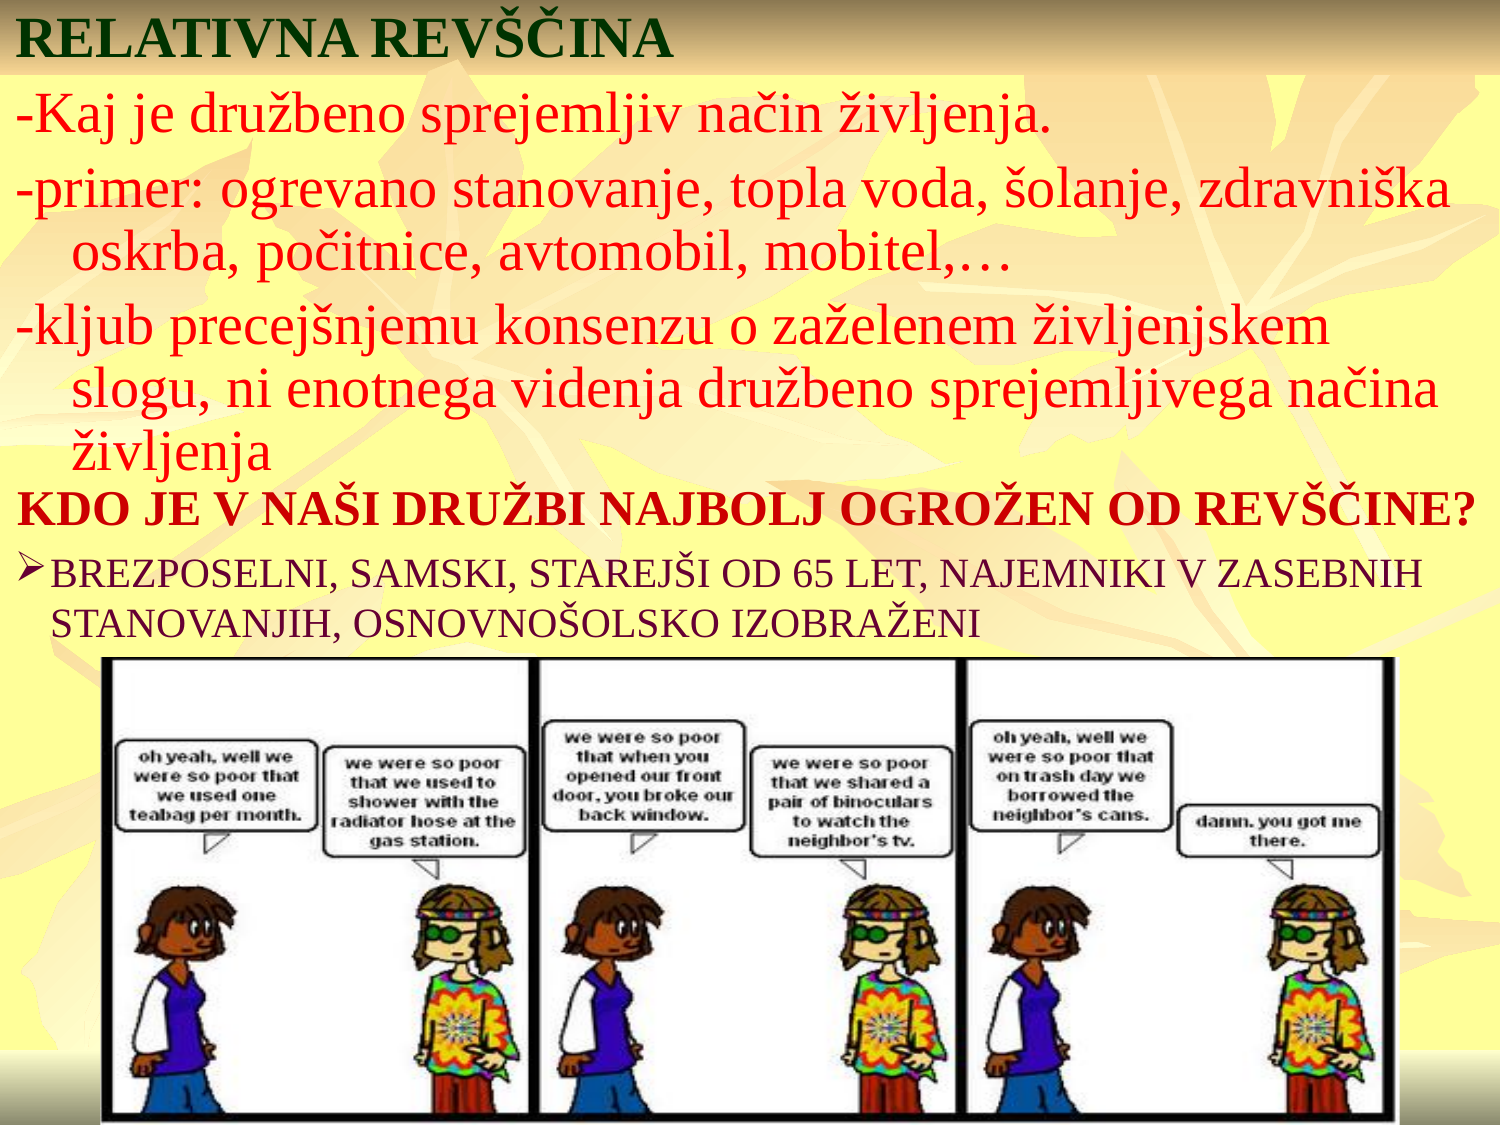

# RELATIVNA REVŠČINA
-Kaj je družbeno sprejemljiv način življenja.
-primer: ogrevano stanovanje, topla voda, šolanje, zdravniška oskrba, počitnice, avtomobil, mobitel,…
-kljub precejšnjemu konsenzu o zaželenem življenjskem slogu, ni enotnega videnja družbeno sprejemljivega načina življenja
KDO JE V NAŠI DRUŽBI NAJBOLJ OGROŽEN OD REVŠČINE?
BREZPOSELNI, SAMSKI, STAREJŠI OD 65 LET, NAJEMNIKI V ZASEBNIH STANOVANJIH, OSNOVNOŠOLSKO IZOBRAŽENI